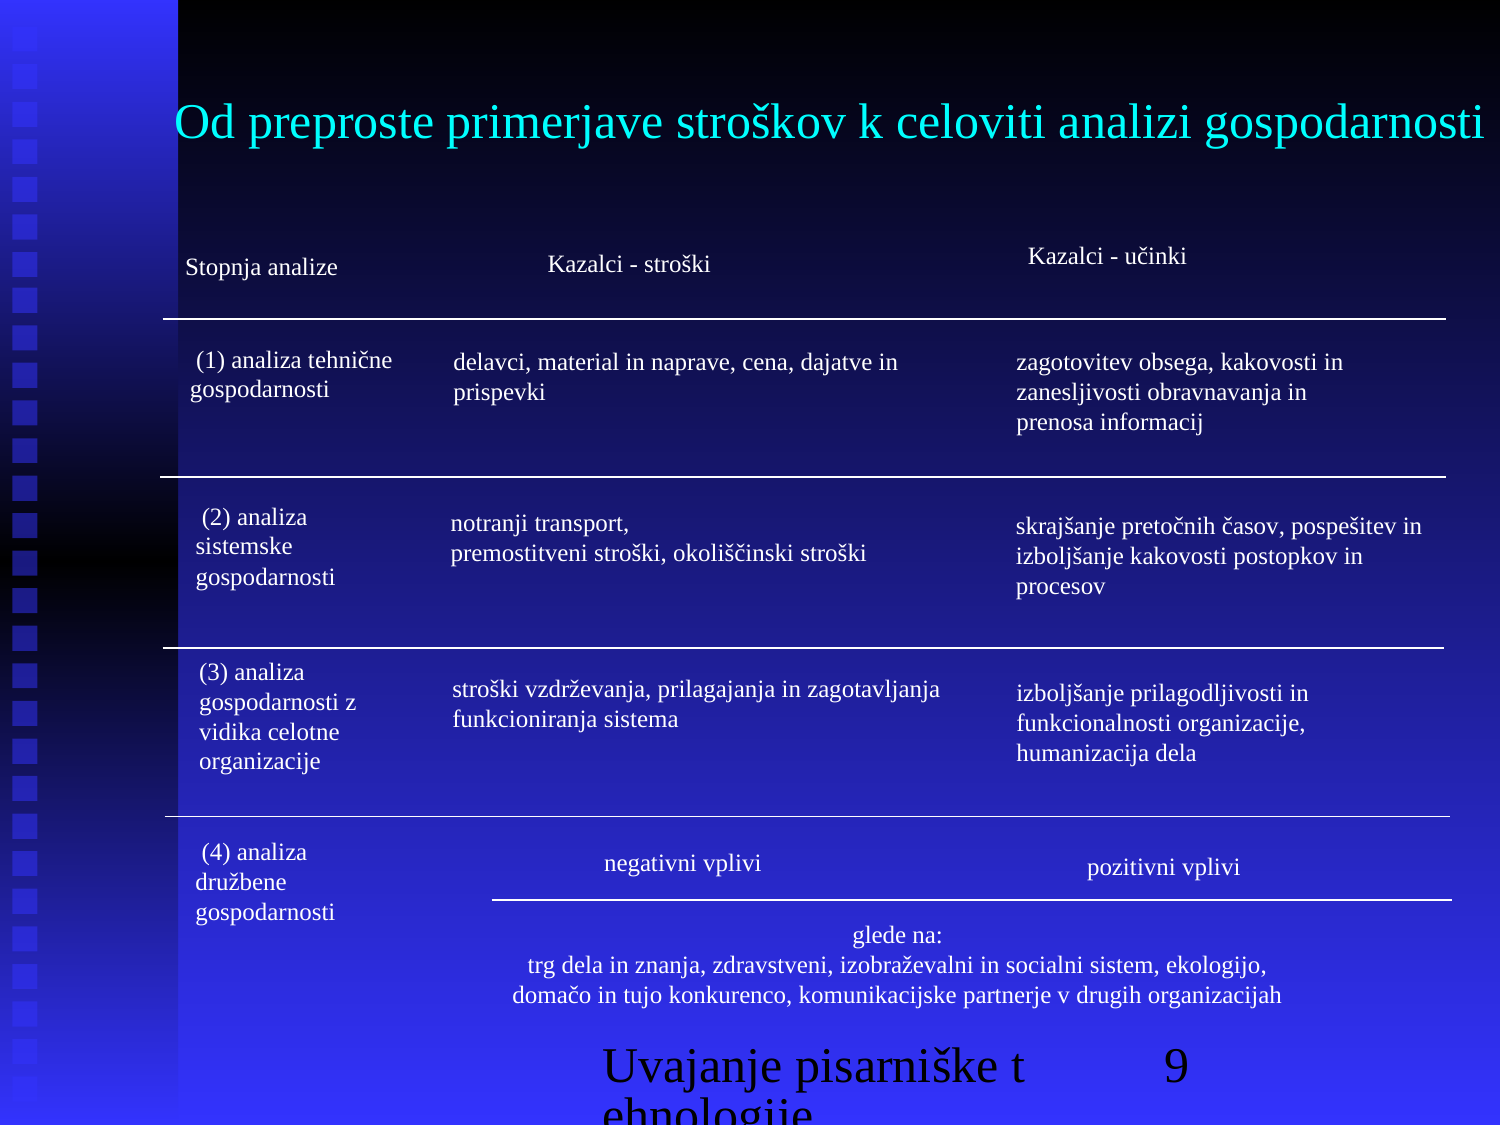

Od preproste primerjave stroškov k celoviti analizi gospodarnosti
Kazalci - učinki
Kazalci - stroški
Stopnja analize
 (1) analiza tehnične gospodarnosti
delavci, material in naprave, cena, dajatve in prispevki
zagotovitev obsega, kakovosti in zanesljivosti obravnavanja in prenosa informacij
 (2) analiza sistemske gospodarnosti
notranji transport,
premostitveni stroški, okoliščinski stroški
skrajšanje pretočnih časov, pospešitev in izboljšanje kakovosti postopkov in procesov
(3) analiza gospodarnosti z vidika celotne organizacije
stroški vzdrževanja, prilagajanja in zagotavljanja funkcioniranja sistema
izboljšanje prilagodljivosti in funkcionalnosti organizacije, humanizacija dela
 (4) analiza družbene gospodarnosti
negativni vplivi
pozitivni vplivi
glede na:
trg dela in znanja, zdravstveni, izobraževalni in socialni sistem, ekologijo, domačo in tujo konkurenco, komunikacijske partnerje v drugih organizacijah
Uvajanje pisarniške tehnologije
9